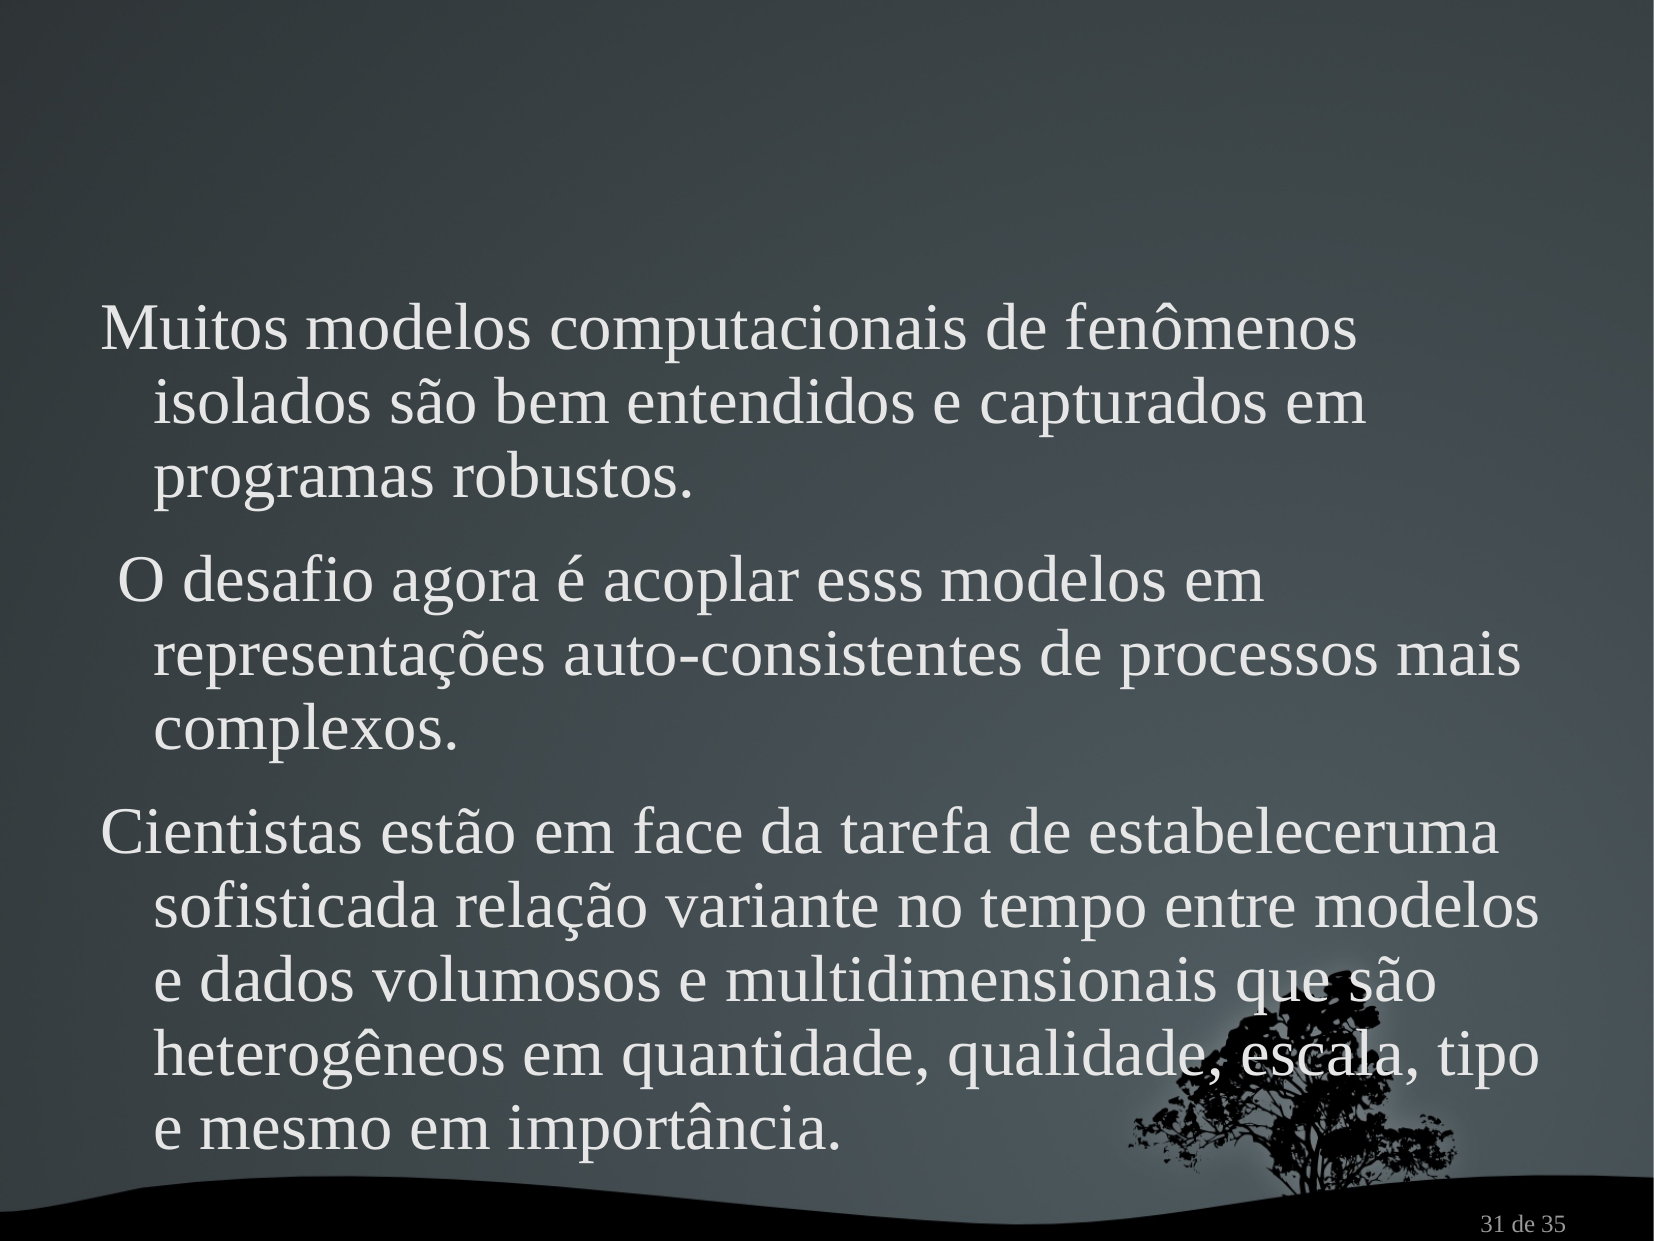

#
Muitos modelos computacionais de fenômenos isolados são bem entendidos e capturados em programas robustos.
 O desafio agora é acoplar esss modelos em representações auto-consistentes de processos mais complexos.
Cientistas estão em face da tarefa de estabeleceruma sofisticada relação variante no tempo entre modelos e dados volumosos e multidimensionais que são heterogêneos em quantidade, qualidade, escala, tipo e mesmo em importância.
31